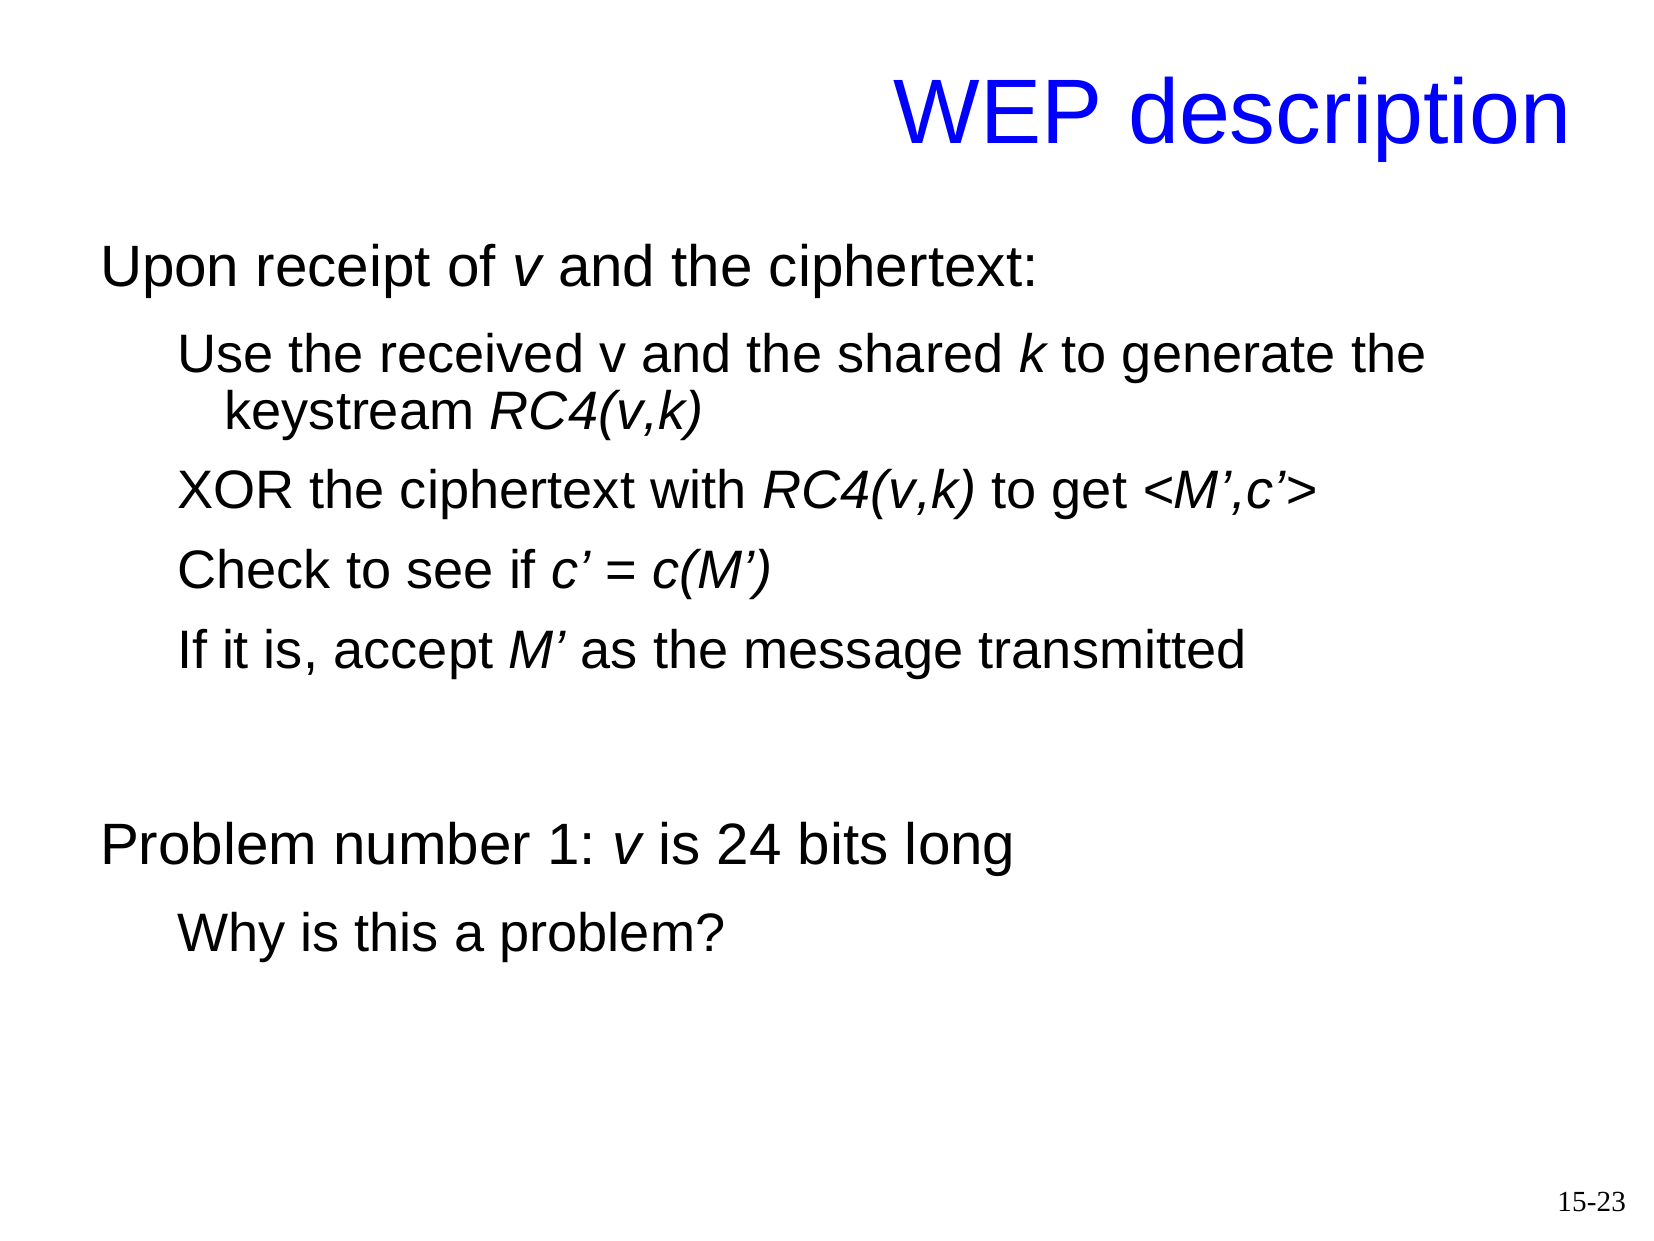

# WEP description
Upon receipt of v and the ciphertext:
Use the received v and the shared k to generate the keystream RC4(v,k)
XOR the ciphertext with RC4(v,k) to get <M’,c’>
Check to see if c’ = c(M’)
If it is, accept M’ as the message transmitted
Problem number 1: v is 24 bits long
Why is this a problem?